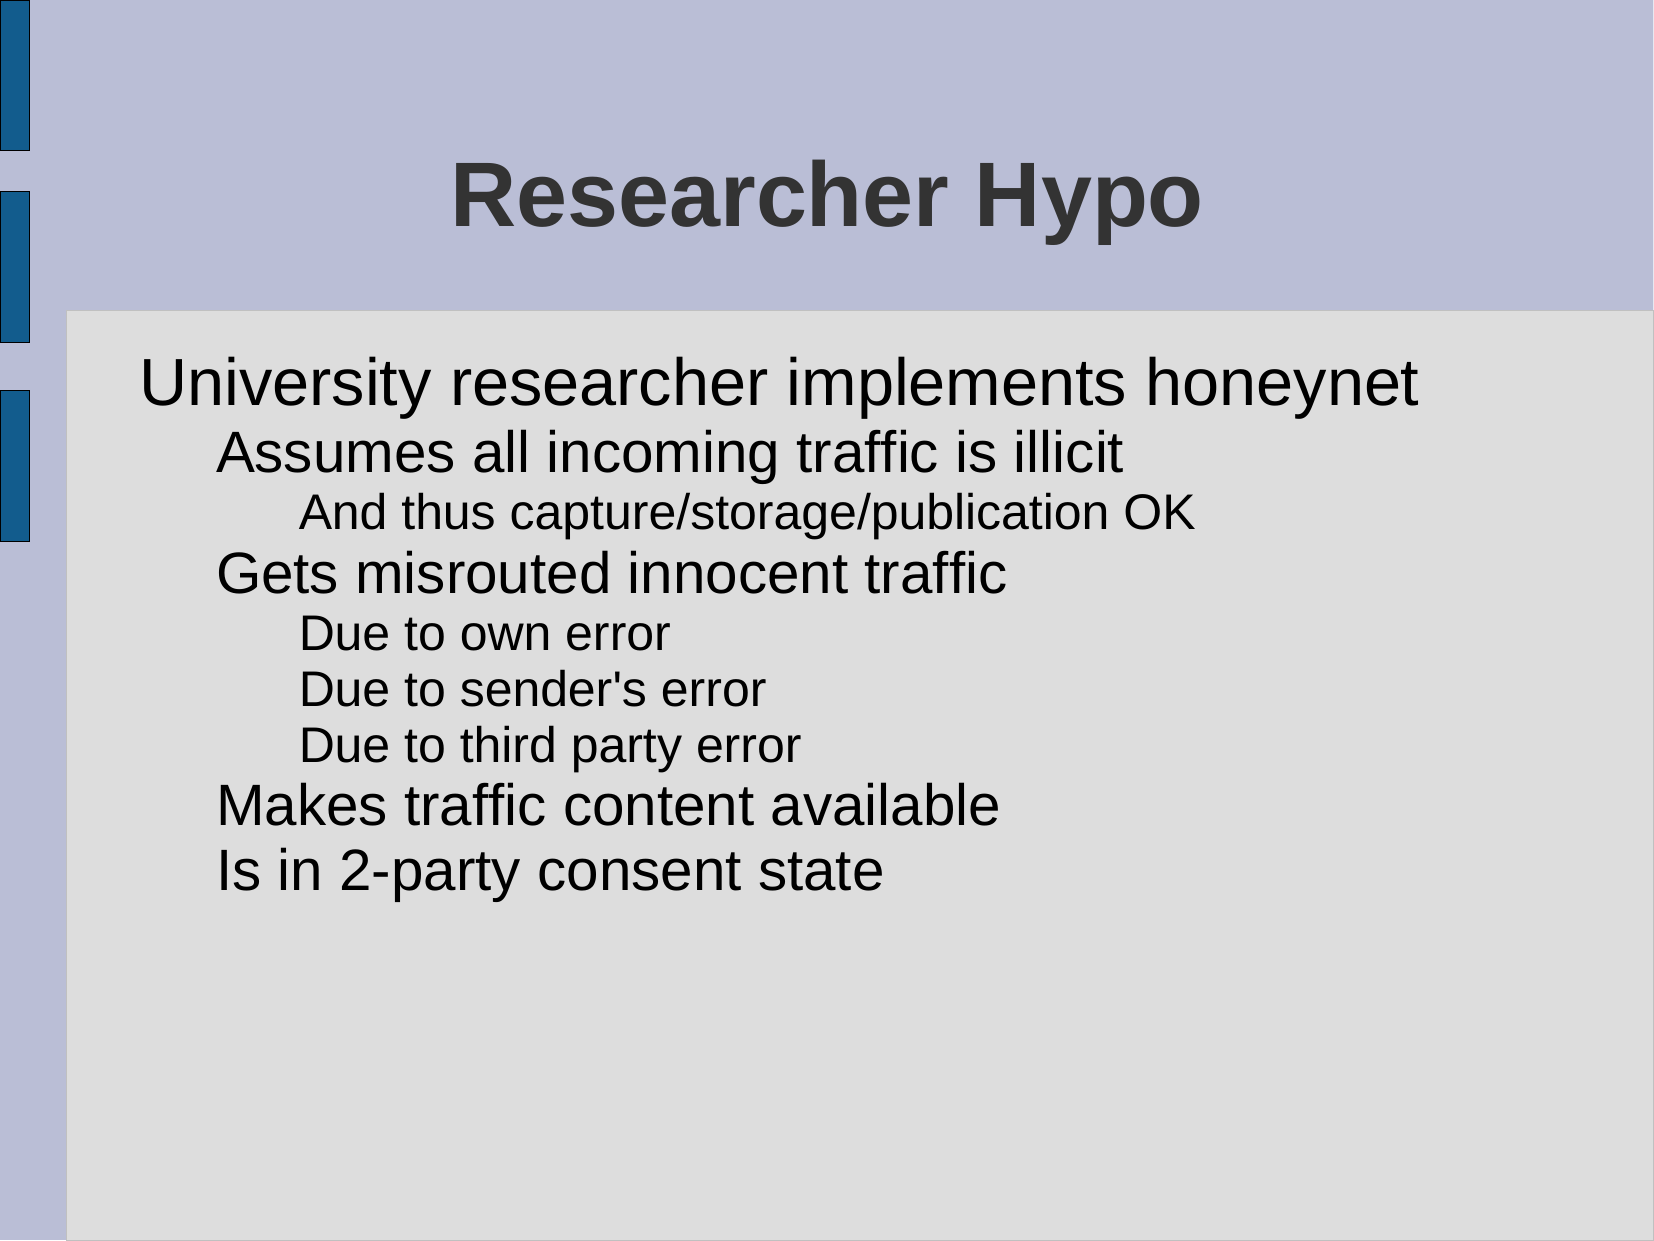

# Researcher Hypo
University researcher implements honeynet
Assumes all incoming traffic is illicit
And thus capture/storage/publication OK
Gets misrouted innocent traffic
Due to own error
Due to sender's error
Due to third party error
Makes traffic content available
Is in 2-party consent state